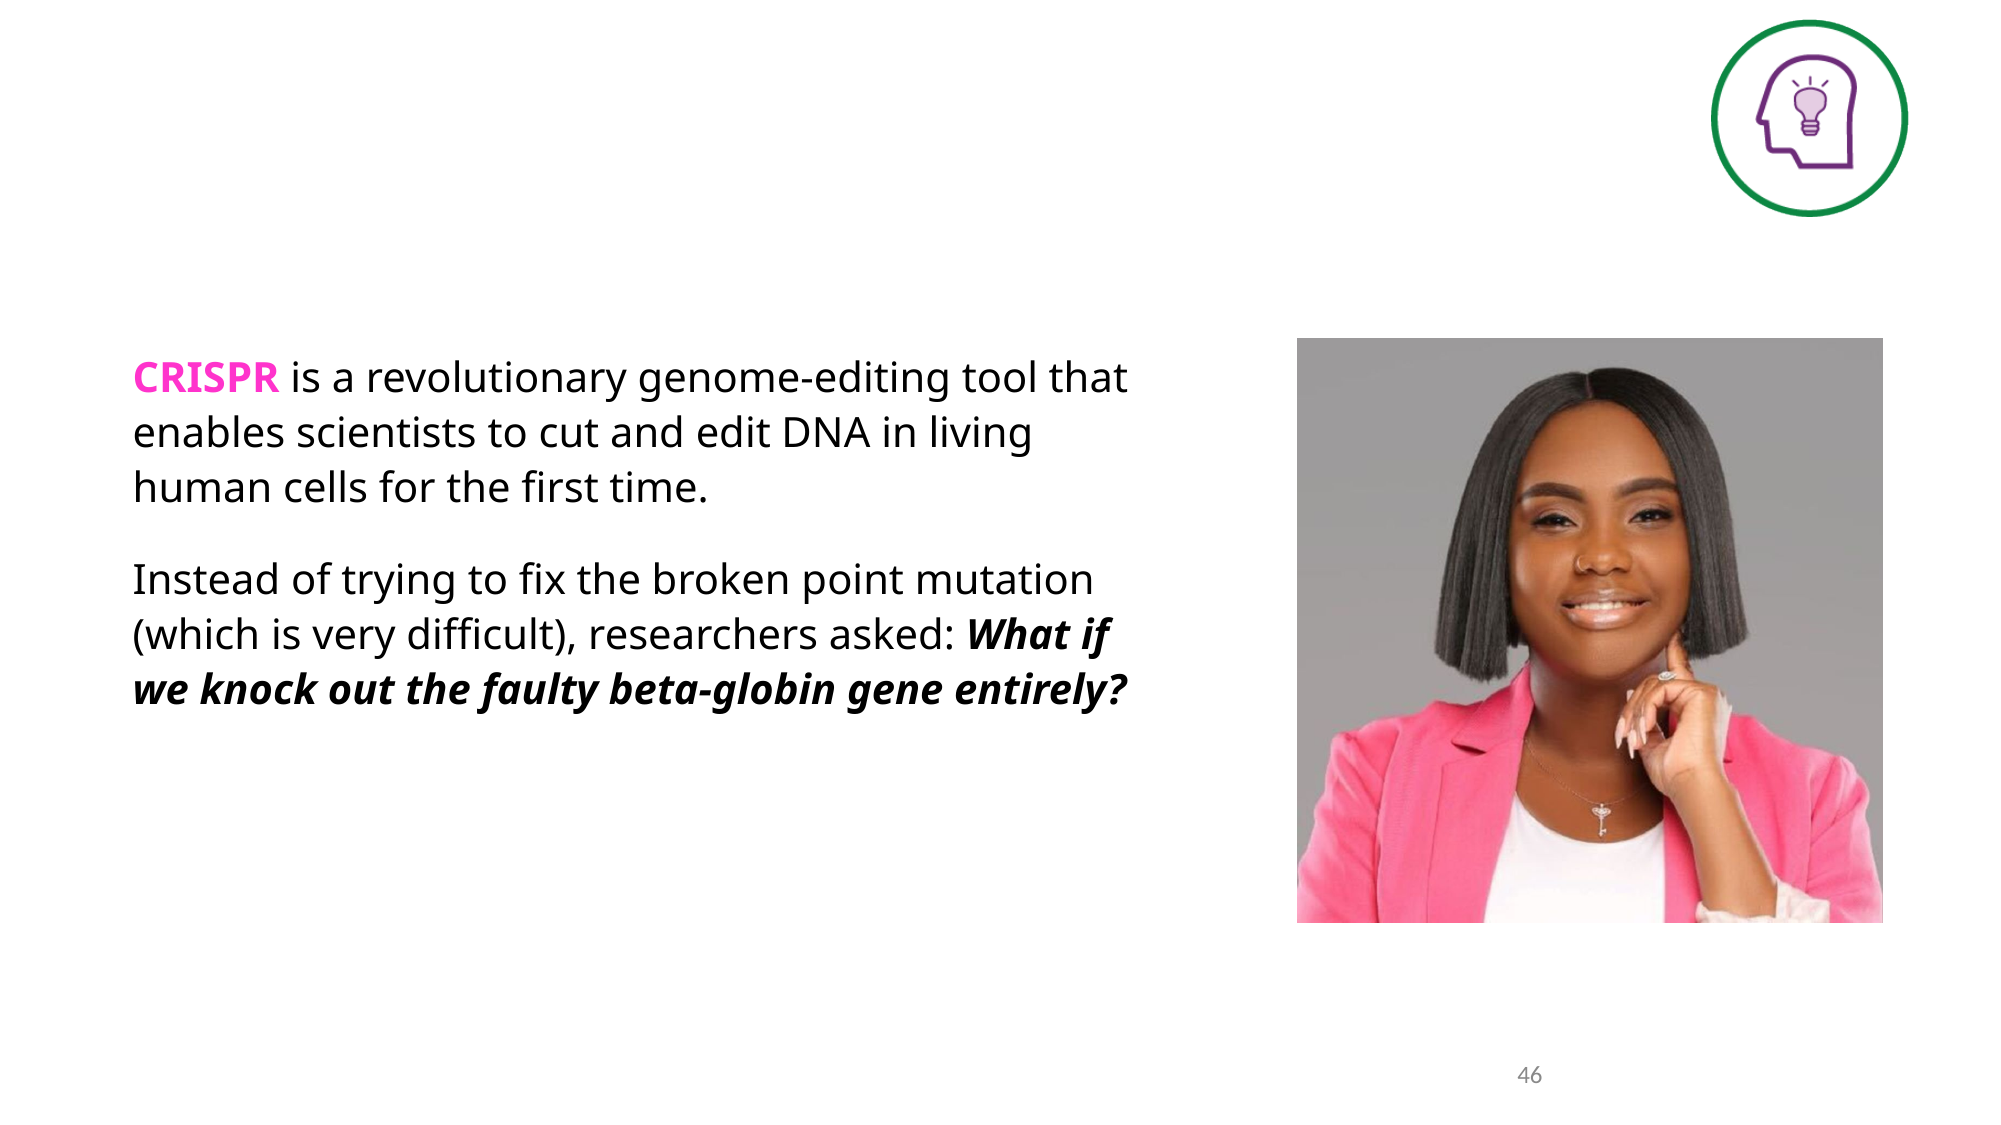

Meet CRISPR—A Genome Editing Tool!
CRISPR is a revolutionary genome-editing tool that enables scientists to cut and edit DNA in living human cells for the first time.
Instead of trying to fix the broken point mutation (which is very difficult), researchers asked: What if we knock out the faulty beta-globin gene entirely?